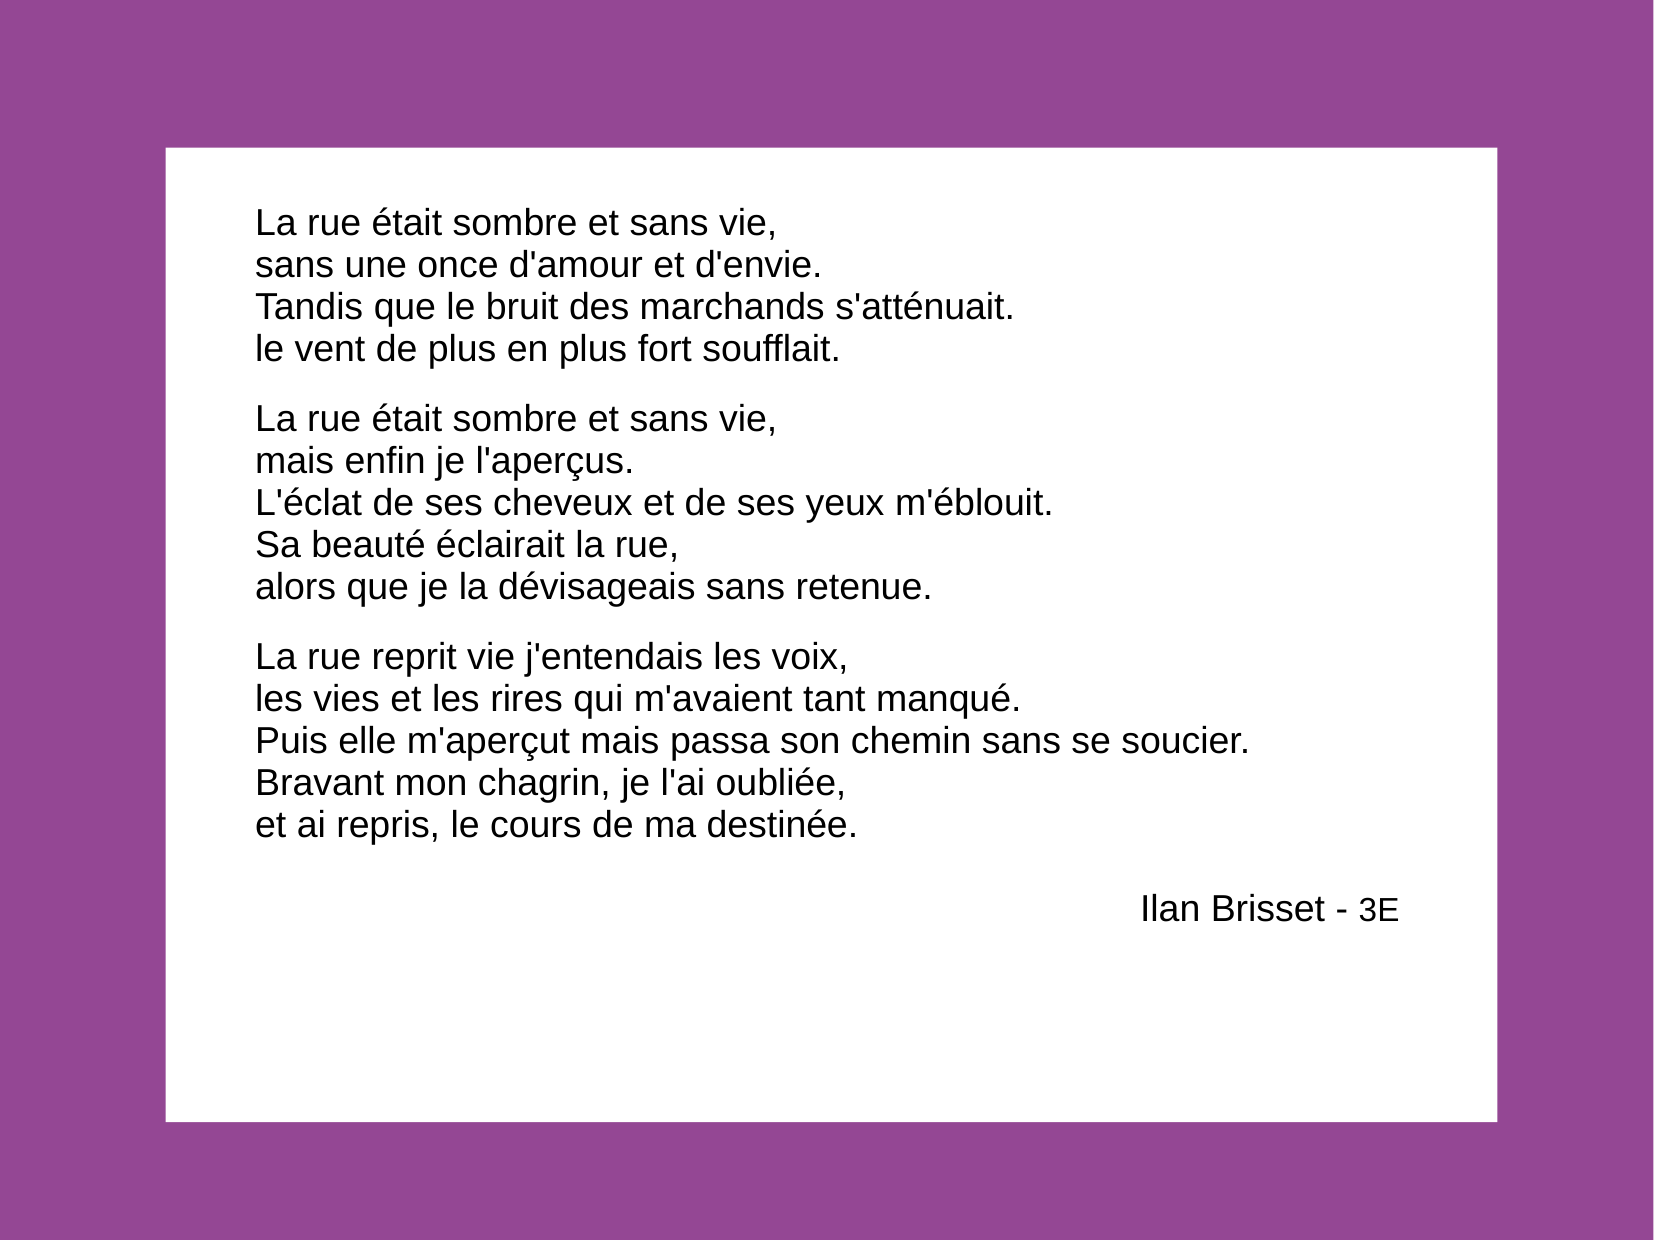

La rue était sombre et sans vie,
sans une once d'amour et d'envie.
Tandis que le bruit des marchands s'atténuait.
le vent de plus en plus fort soufflait.
La rue était sombre et sans vie,
mais enfin je l'aperçus.
L'éclat de ses cheveux et de ses yeux m'éblouit.
Sa beauté éclairait la rue,
alors que je la dévisageais sans retenue.
La rue reprit vie j'entendais les voix,
les vies et les rires qui m'avaient tant manqué.
Puis elle m'aperçut mais passa son chemin sans se soucier.
Bravant mon chagrin, je l'ai oubliée,
et ai repris, le cours de ma destinée.
													Ilan Brisset - 3E